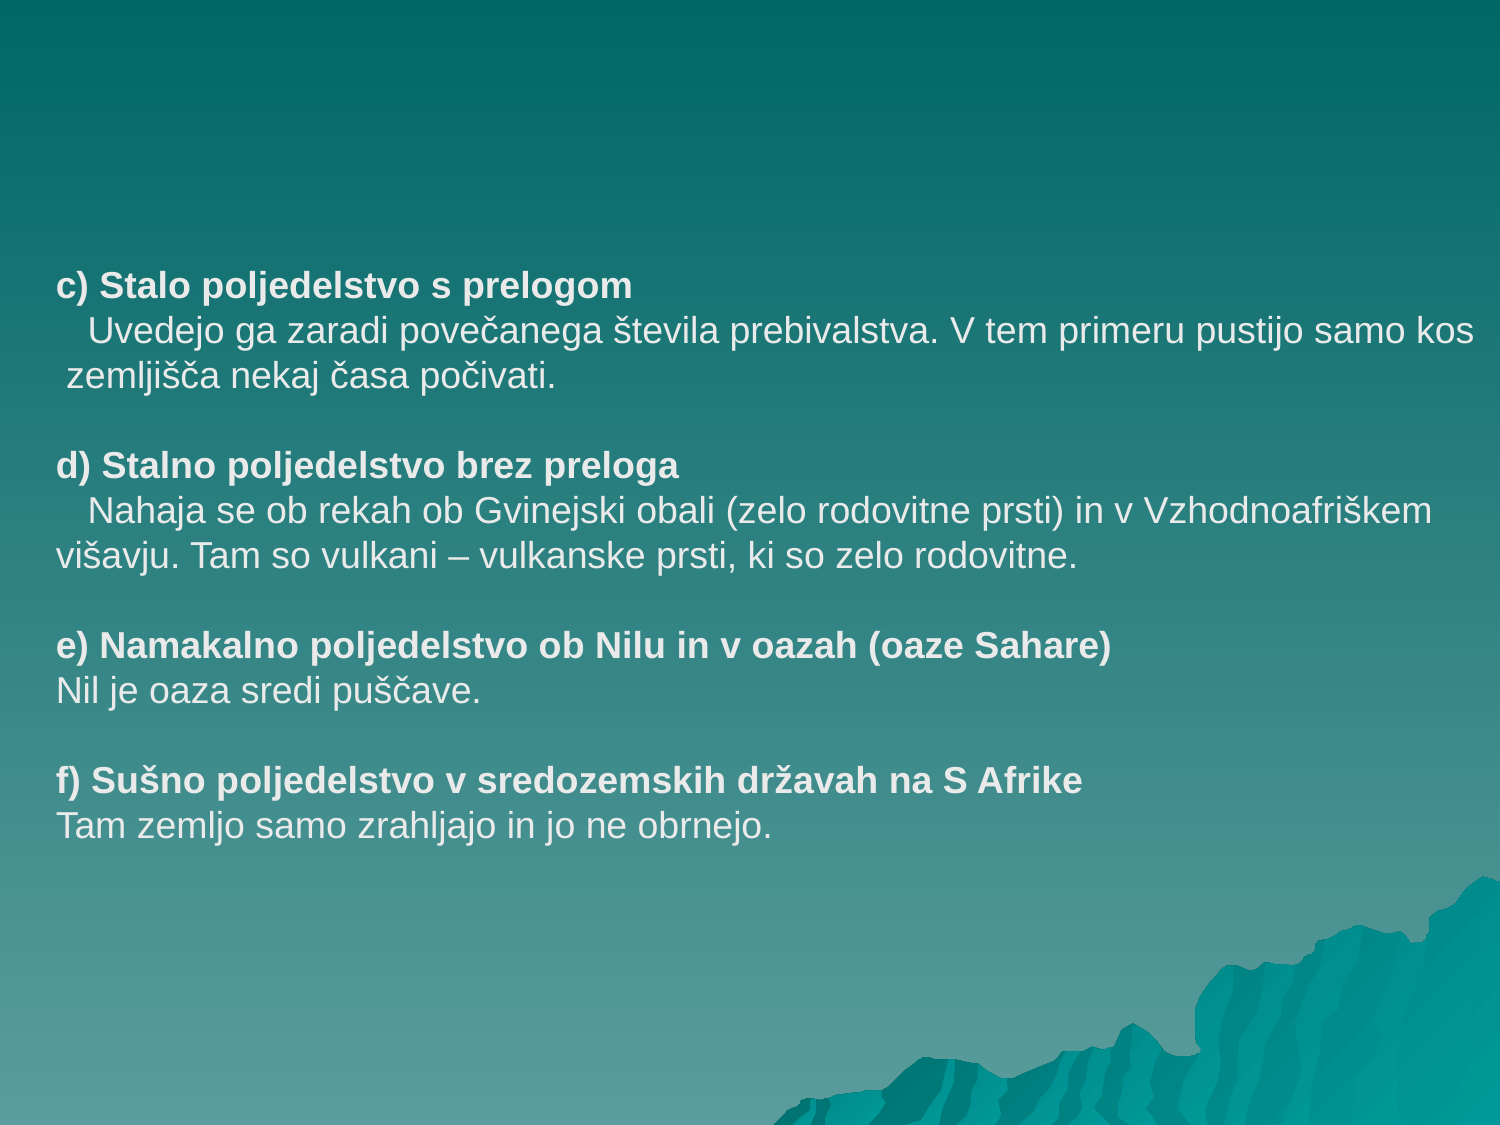

c) Stalo poljedelstvo s prelogom
 Uvedejo ga zaradi povečanega števila prebivalstva. V tem primeru pustijo samo kos zemljišča nekaj časa počivati.
d) Stalno poljedelstvo brez preloga
 Nahaja se ob rekah ob Gvinejski obali (zelo rodovitne prsti) in v Vzhodnoafriškem višavju. Tam so vulkani – vulkanske prsti, ki so zelo rodovitne.
e) Namakalno poljedelstvo ob Nilu in v oazah (oaze Sahare)
Nil je oaza sredi puščave.
f) Sušno poljedelstvo v sredozemskih državah na S Afrike
Tam zemljo samo zrahljajo in jo ne obrnejo.